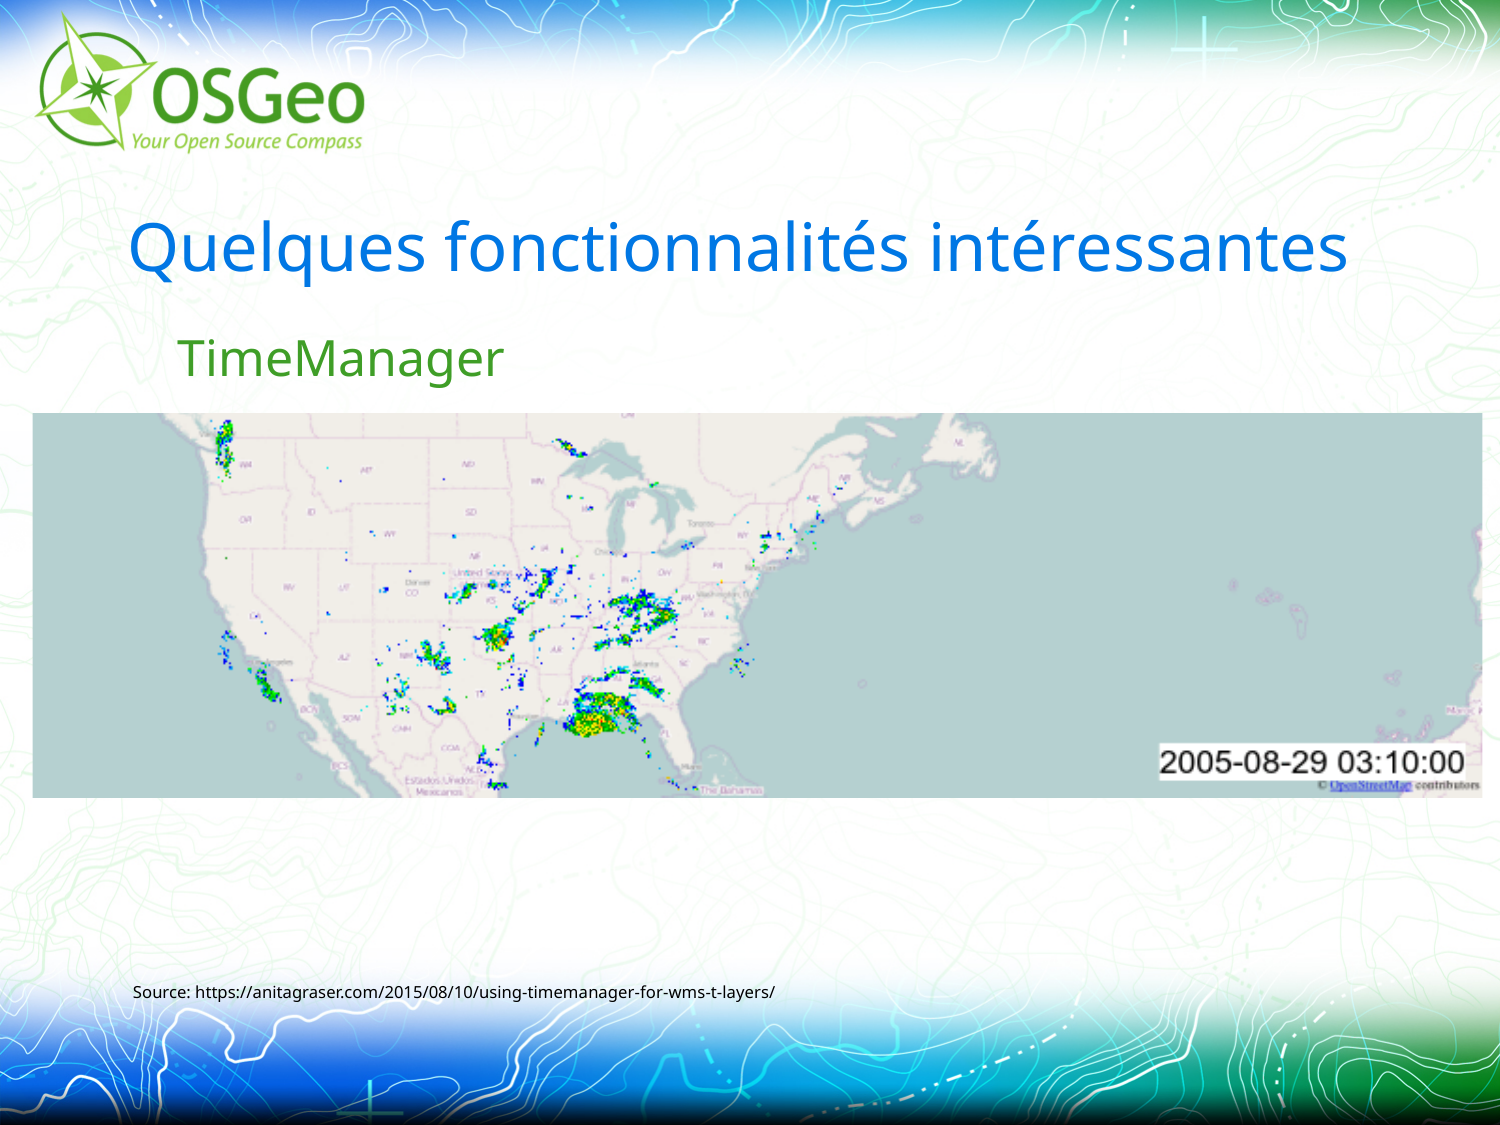

# Quelques fonctionnalités intéressantes
TimeManager
Source: https://anitagraser.com/2015/08/10/using-timemanager-for-wms-t-layers/